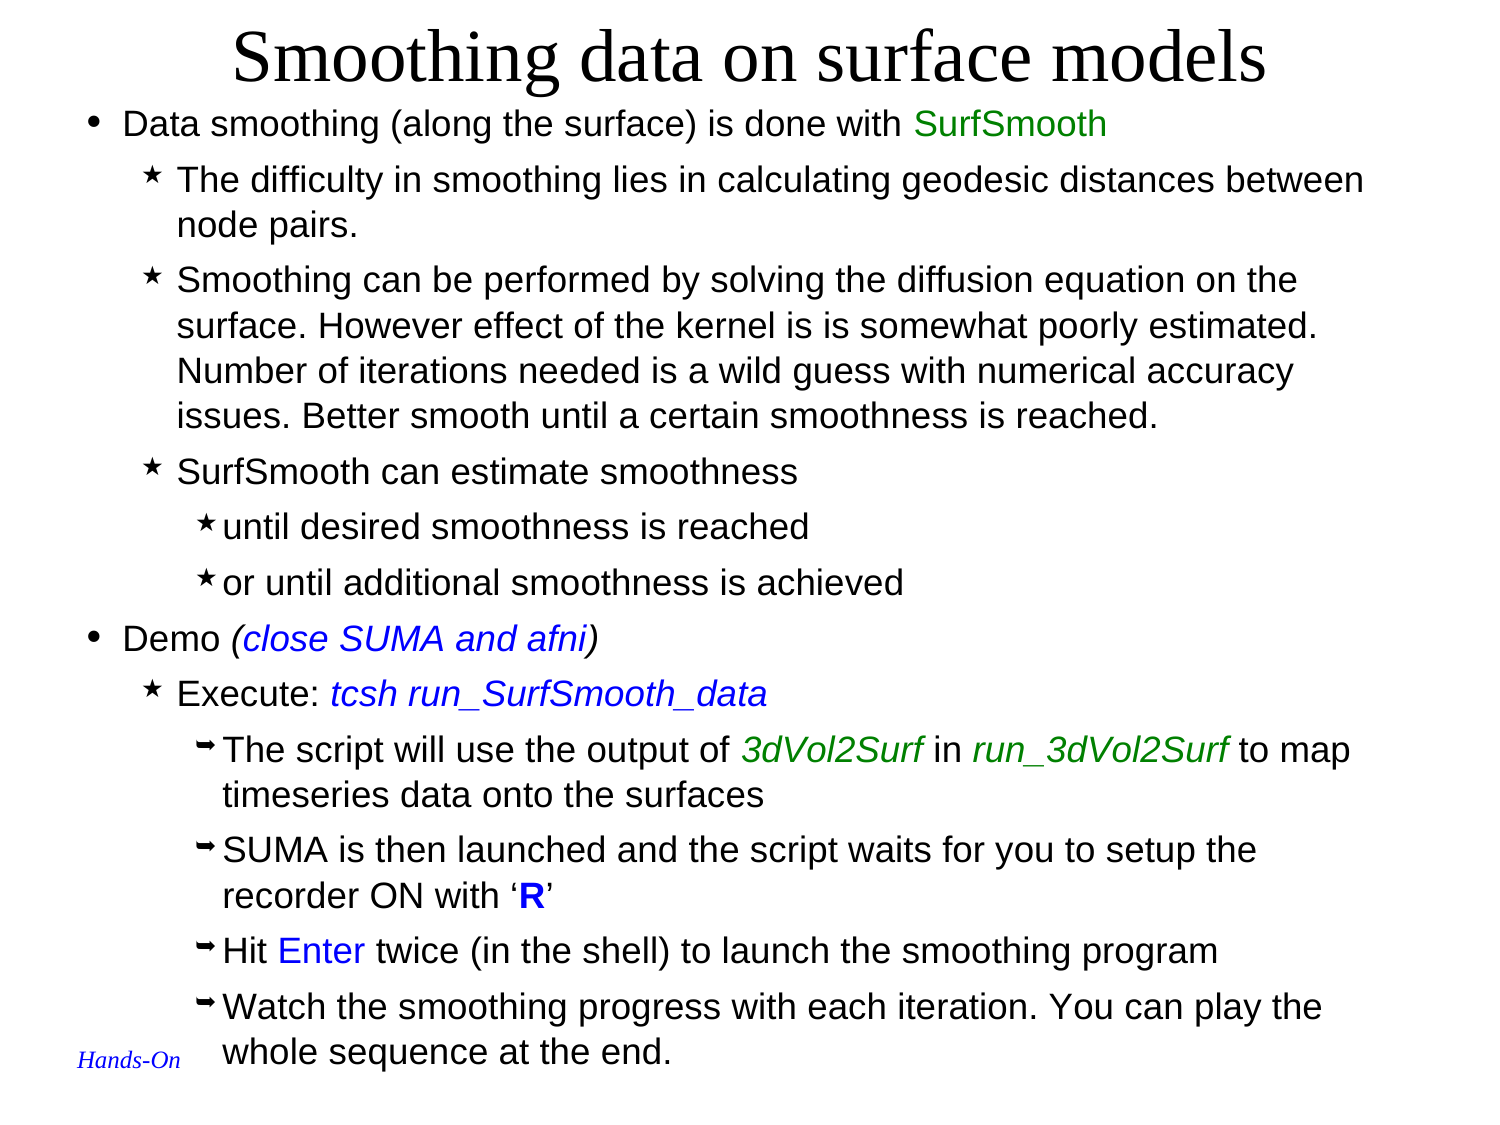

# Smoothing data on surface models
Data smoothing (along the surface) is done with SurfSmooth
The difficulty in smoothing lies in calculating geodesic distances between node pairs.
Smoothing can be performed by solving the diffusion equation on the surface. However effect of the kernel is is somewhat poorly estimated. Number of iterations needed is a wild guess with numerical accuracy issues. Better smooth until a certain smoothness is reached.
SurfSmooth can estimate smoothness
until desired smoothness is reached
or until additional smoothness is achieved
Demo (close SUMA and afni)
Execute: tcsh run_SurfSmooth_data
The script will use the output of 3dVol2Surf in run_3dVol2Surf to map timeseries data onto the surfaces
SUMA is then launched and the script waits for you to setup the recorder ON with ‘R’
Hit Enter twice (in the shell) to launch the smoothing program
Watch the smoothing progress with each iteration. You can play the whole sequence at the end.
Hands-On